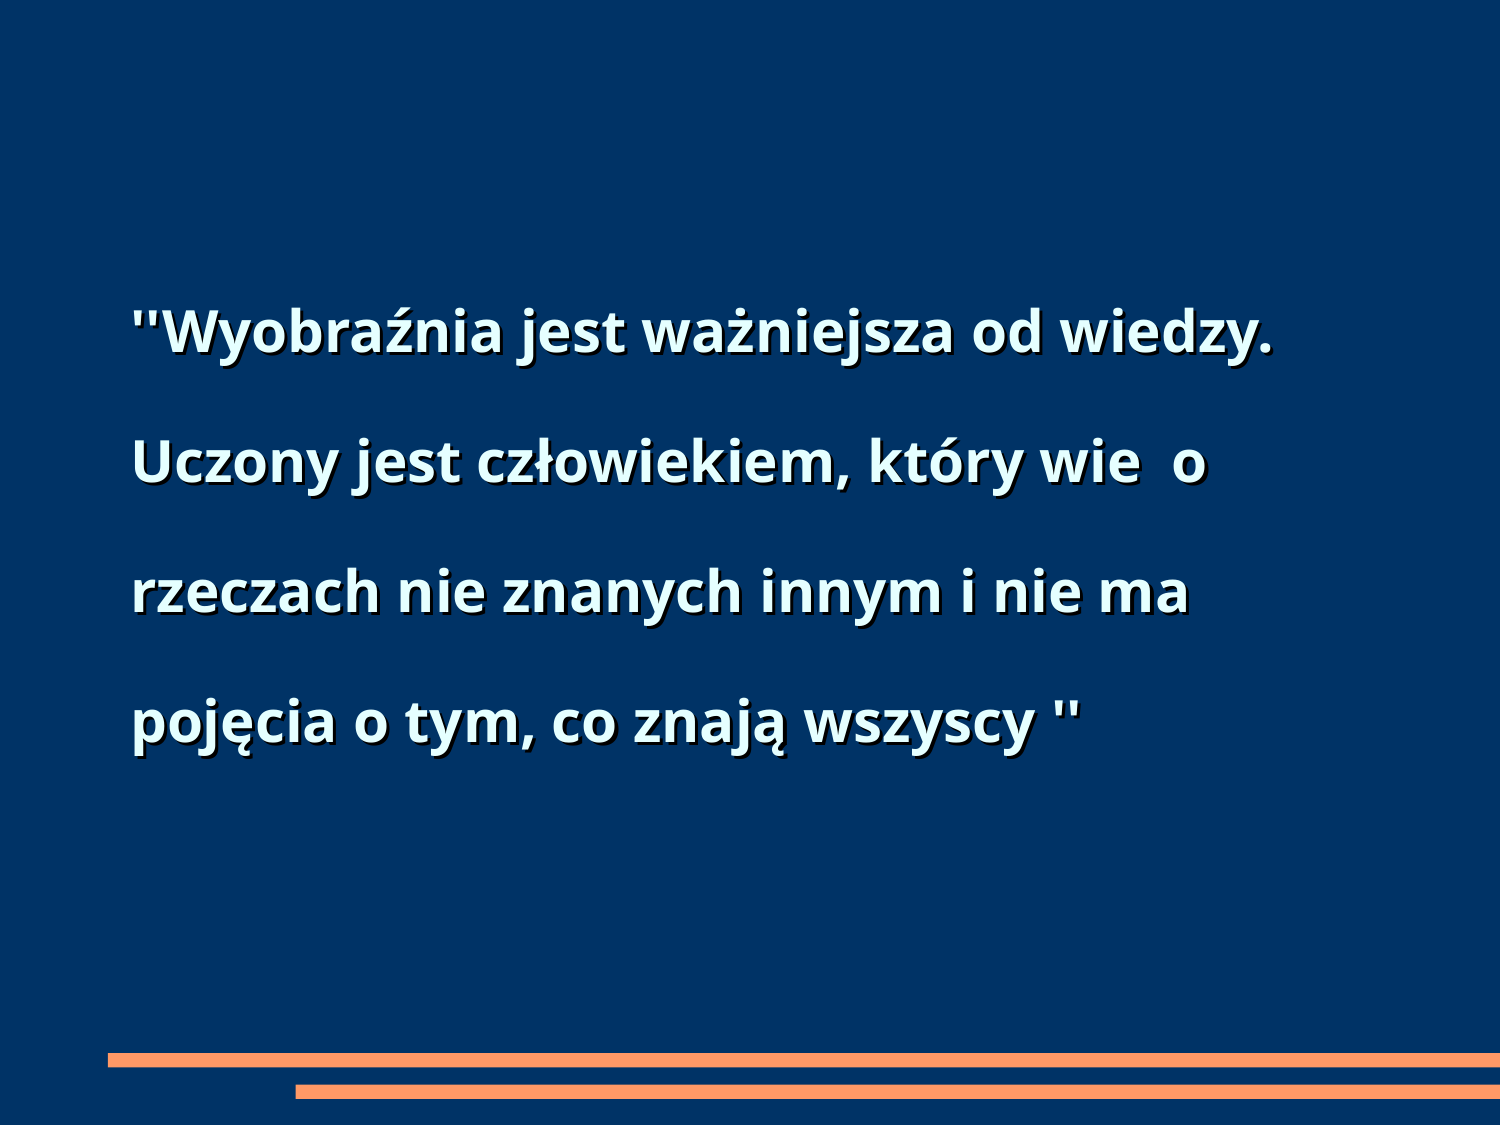

''Wyobraźnia jest ważniejsza od wiedzy.
 Uczony jest człowiekiem, który wie o
 rzeczach nie znanych innym i nie ma
 pojęcia o tym, co znają wszyscy ''